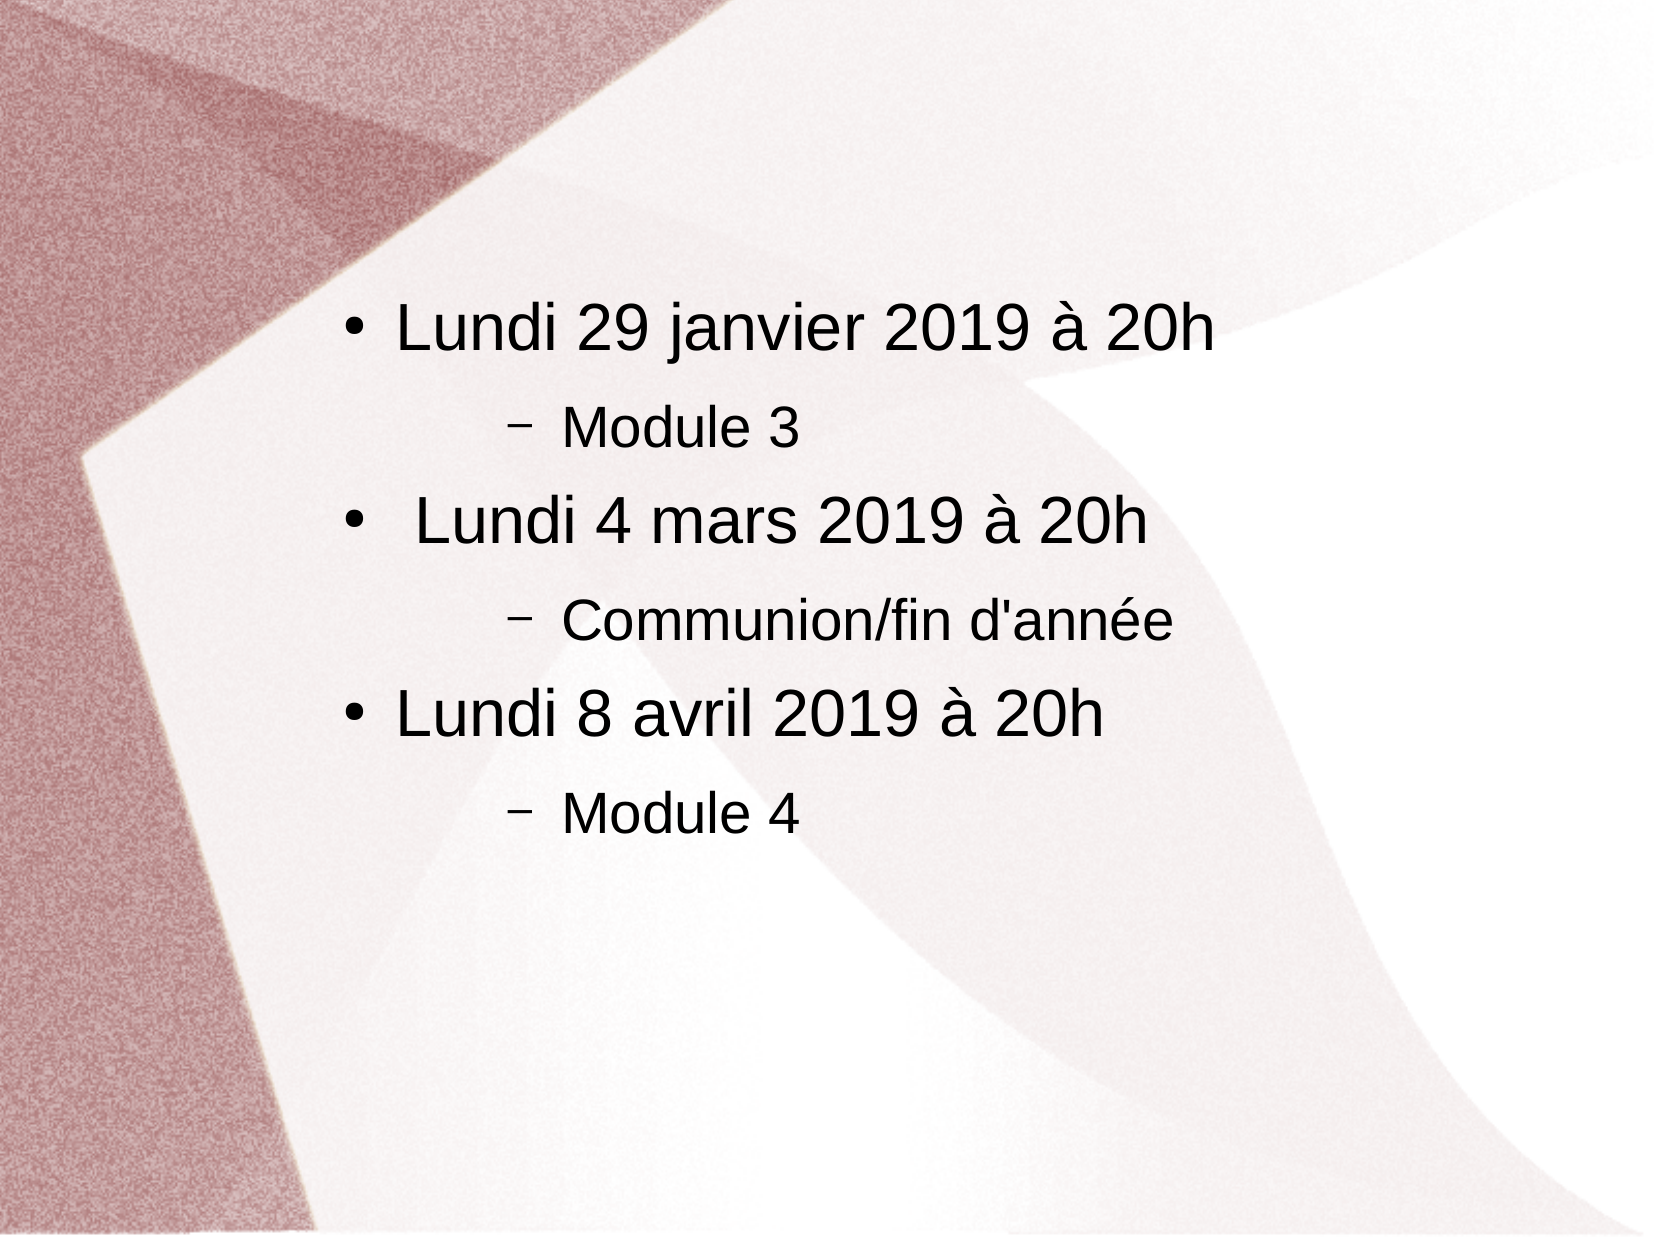

#
Lundi 29 janvier 2019 à 20h
Module 3
 Lundi 4 mars 2019 à 20h
Communion/fin d'année
Lundi 8 avril 2019 à 20h
Module 4